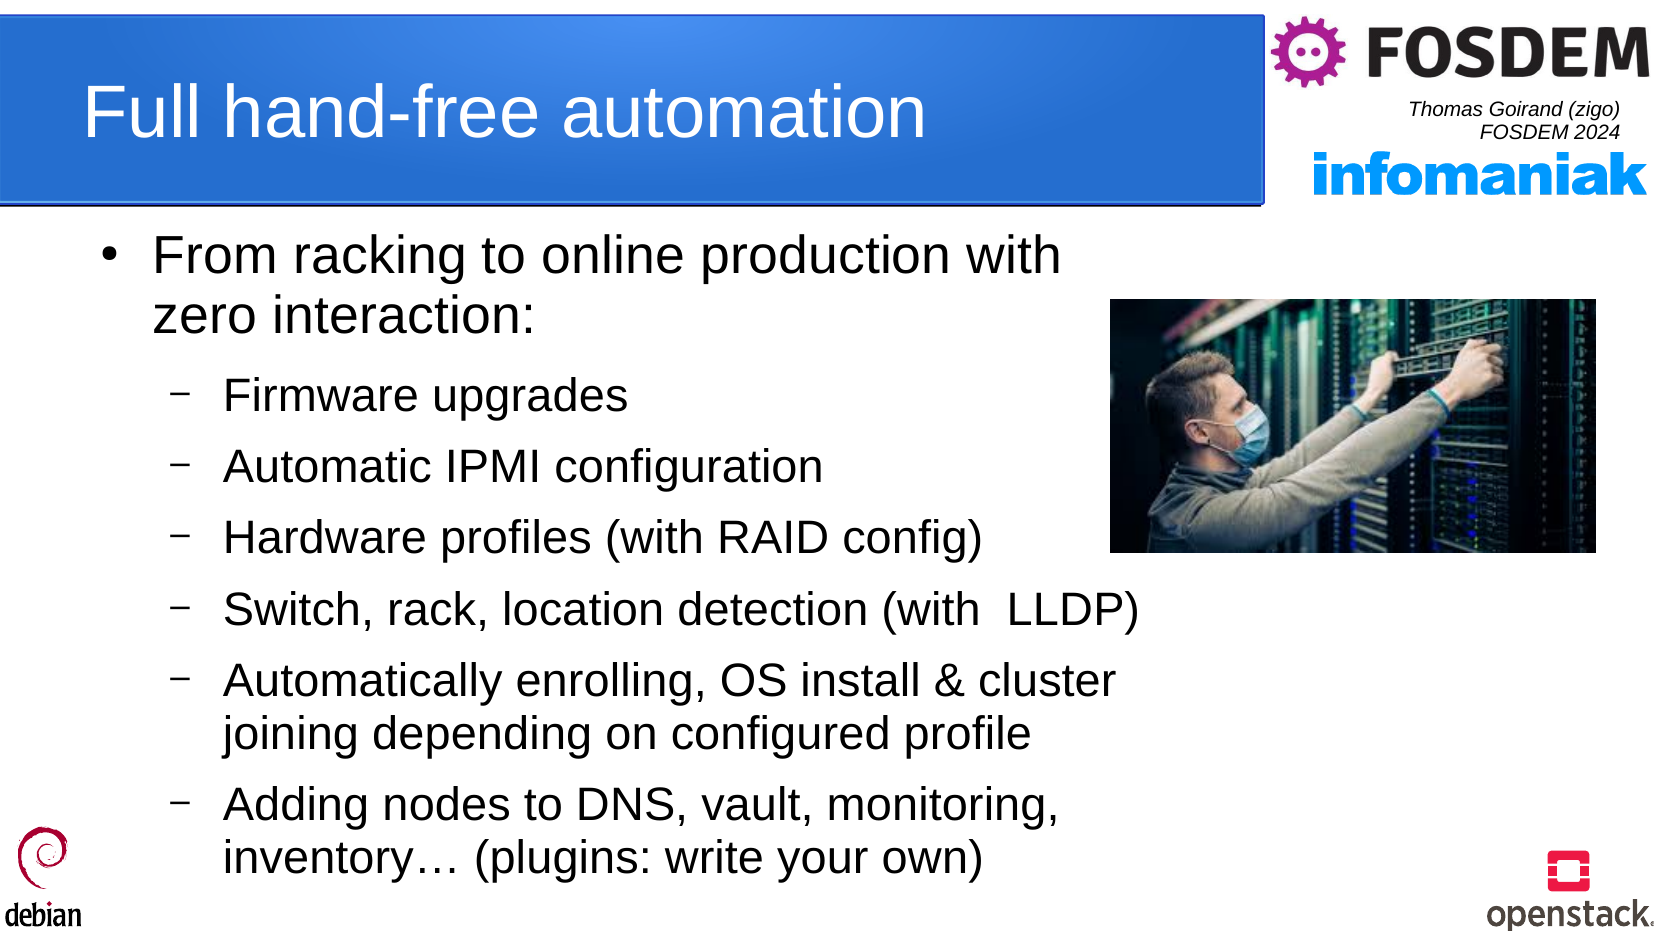

# Full hand-free automation
From racking to online production with zero interaction:
Firmware upgrades
Automatic IPMI configuration
Hardware profiles (with RAID config)
Switch, rack, location detection (with LLDP)
Automatically enrolling, OS install & cluster joining depending on configured profile
Adding nodes to DNS, vault, monitoring, inventory… (plugins: write your own)